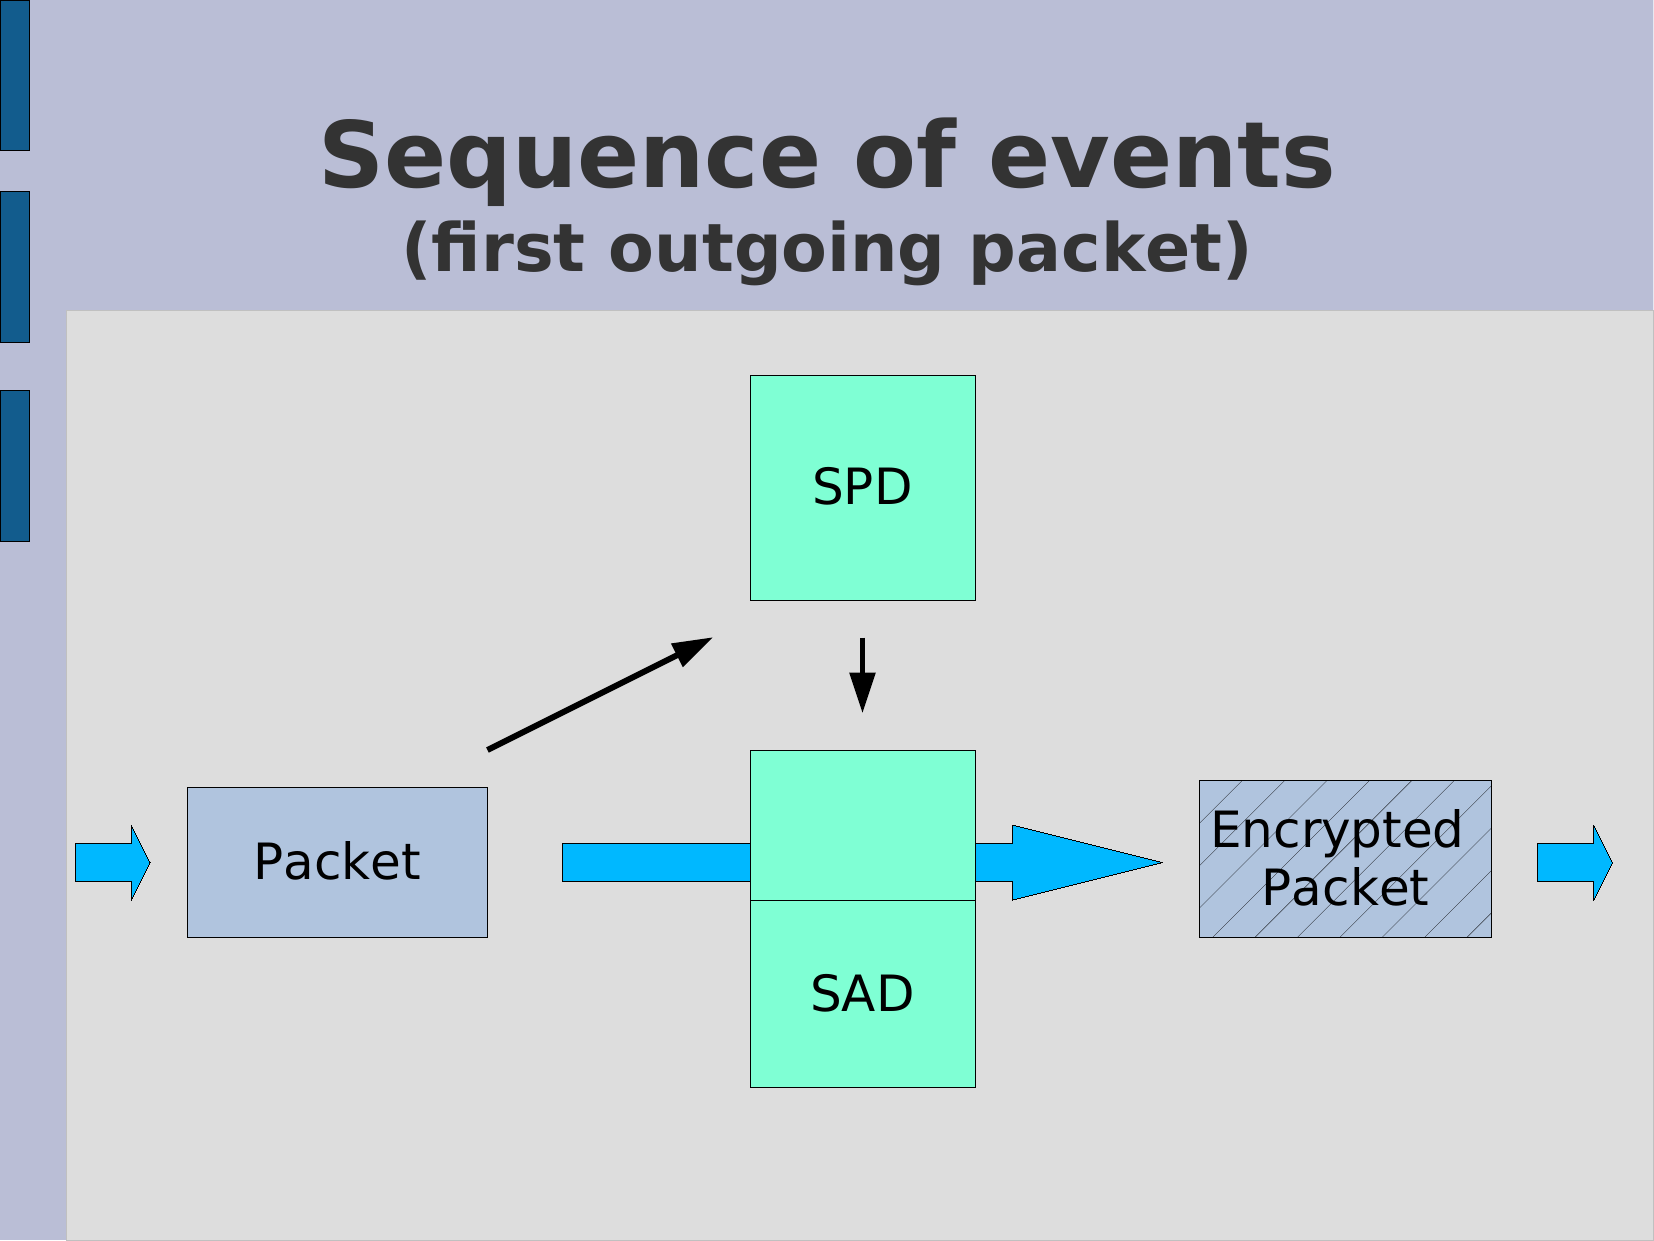

# Sequence of events (first outgoing packet)
SPD
Encrypted
Packet
Packet
SAD